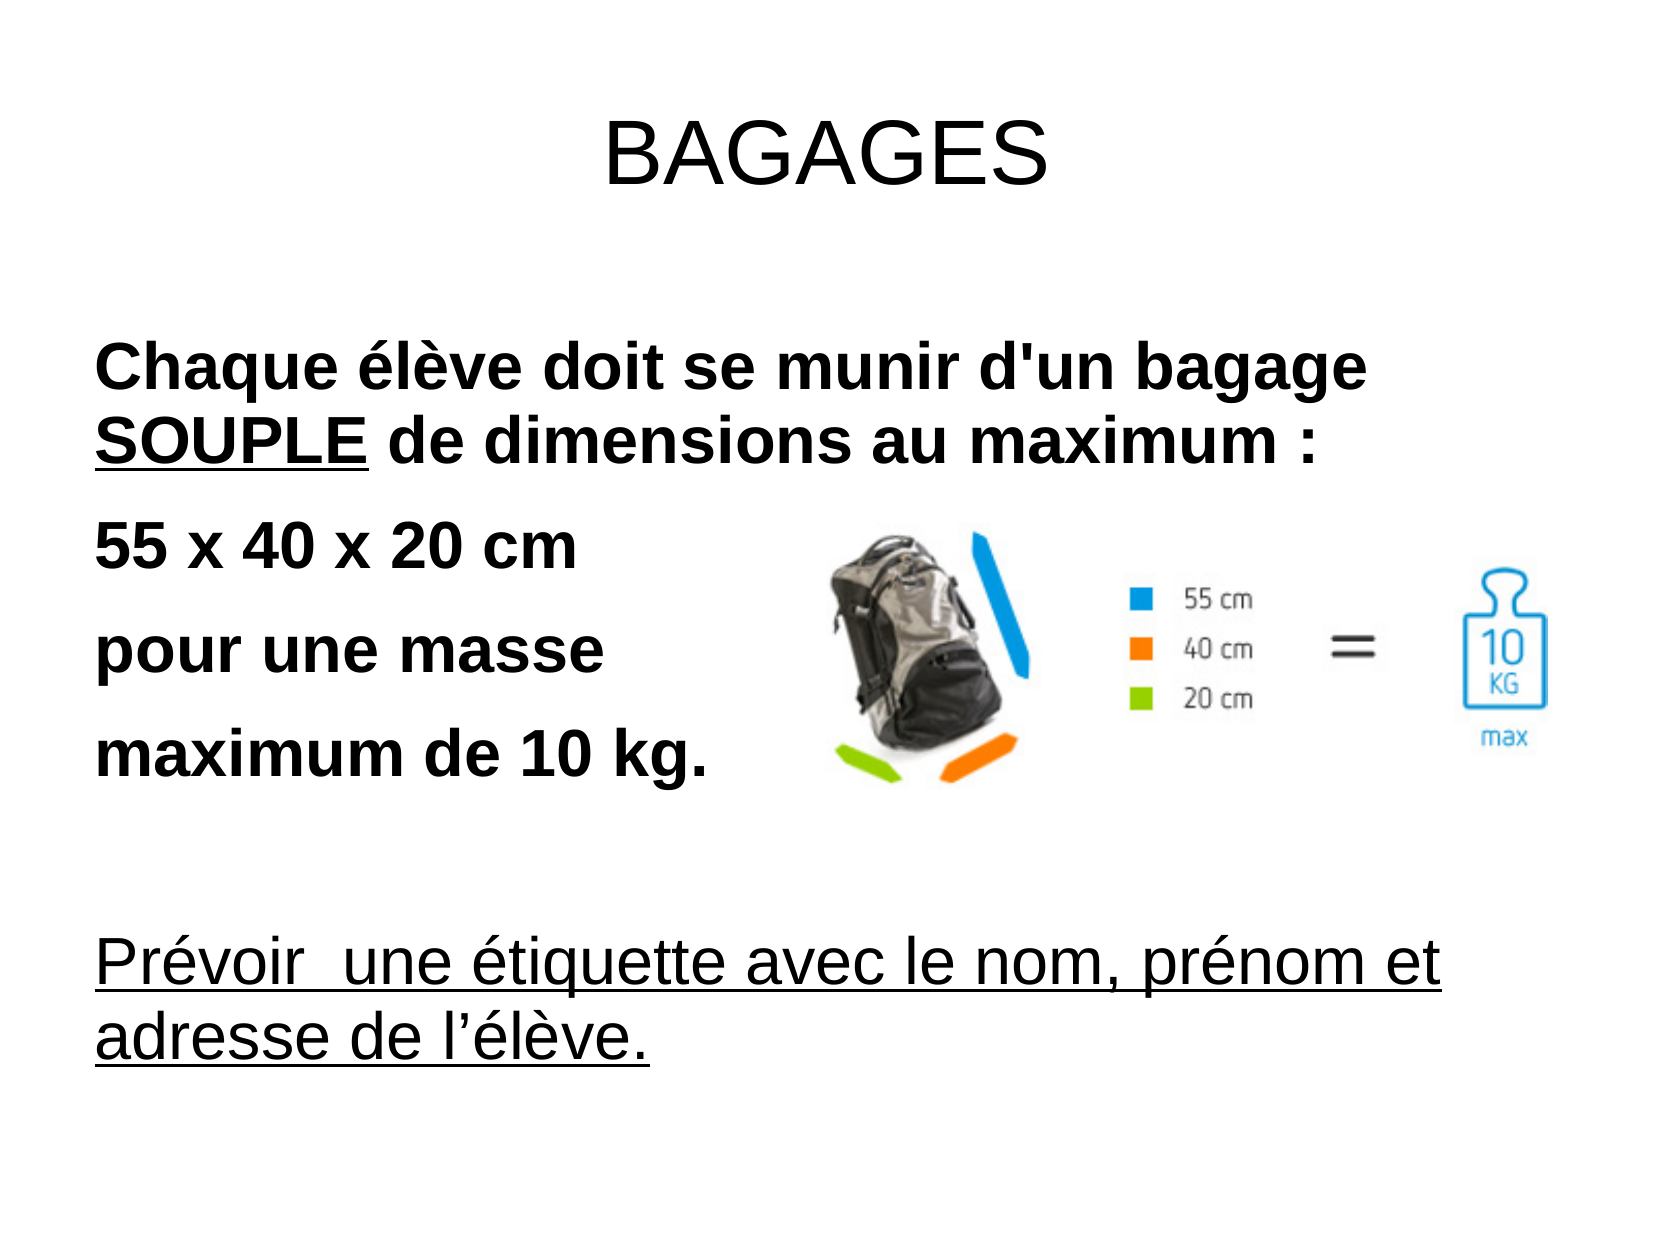

# BAGAGES
Chaque élève doit se munir d'un bagage SOUPLE de dimensions au maximum :
55 x 40 x 20 cm
pour une masse
maximum de 10 kg.
Prévoir une étiquette avec le nom, prénom et adresse de l’élève.